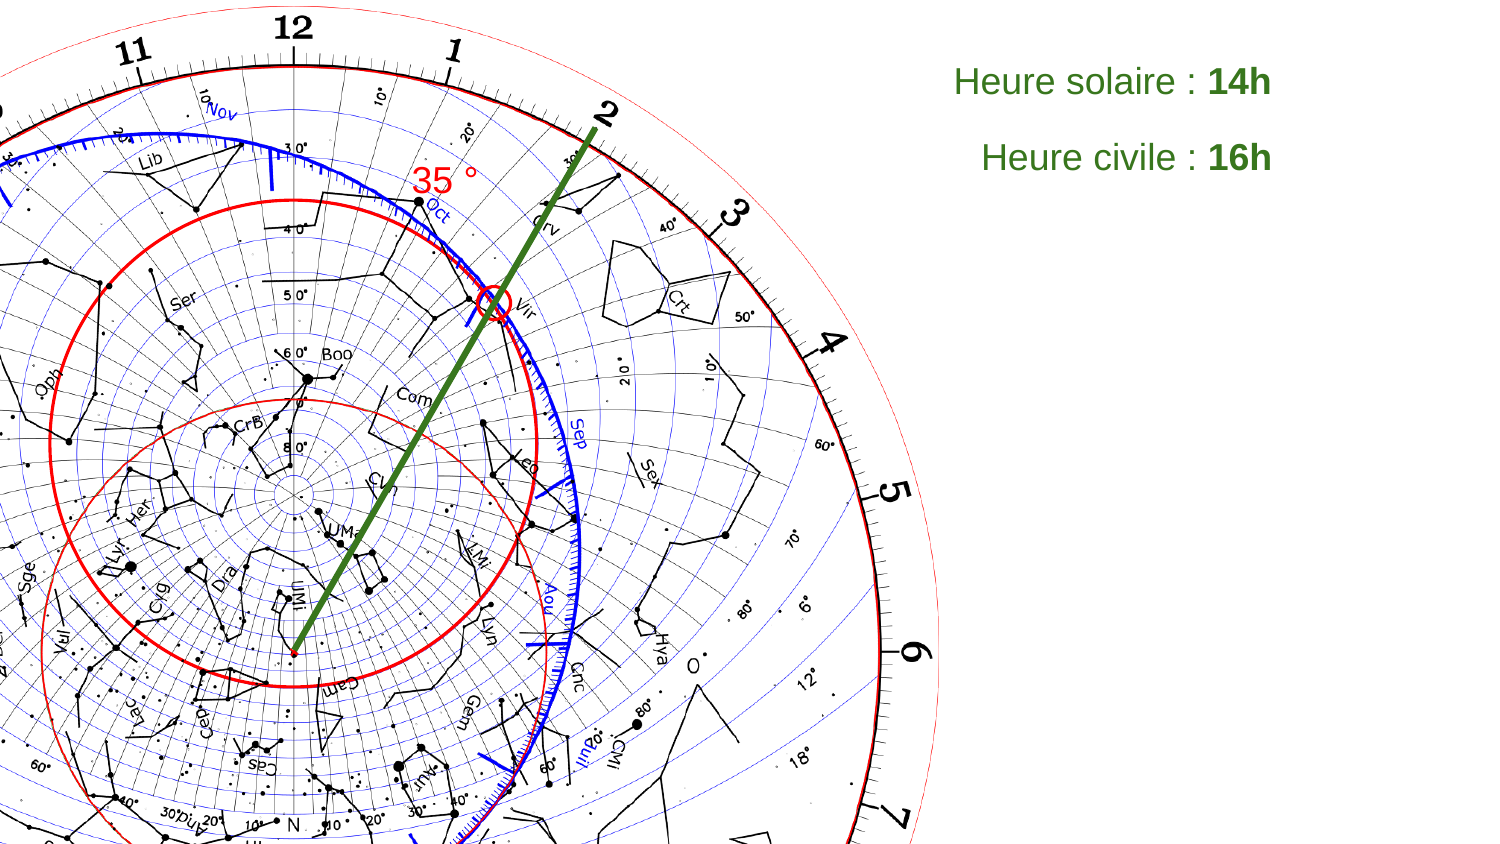

Heure solaire : 14h
Heure civile : 16h
35 °